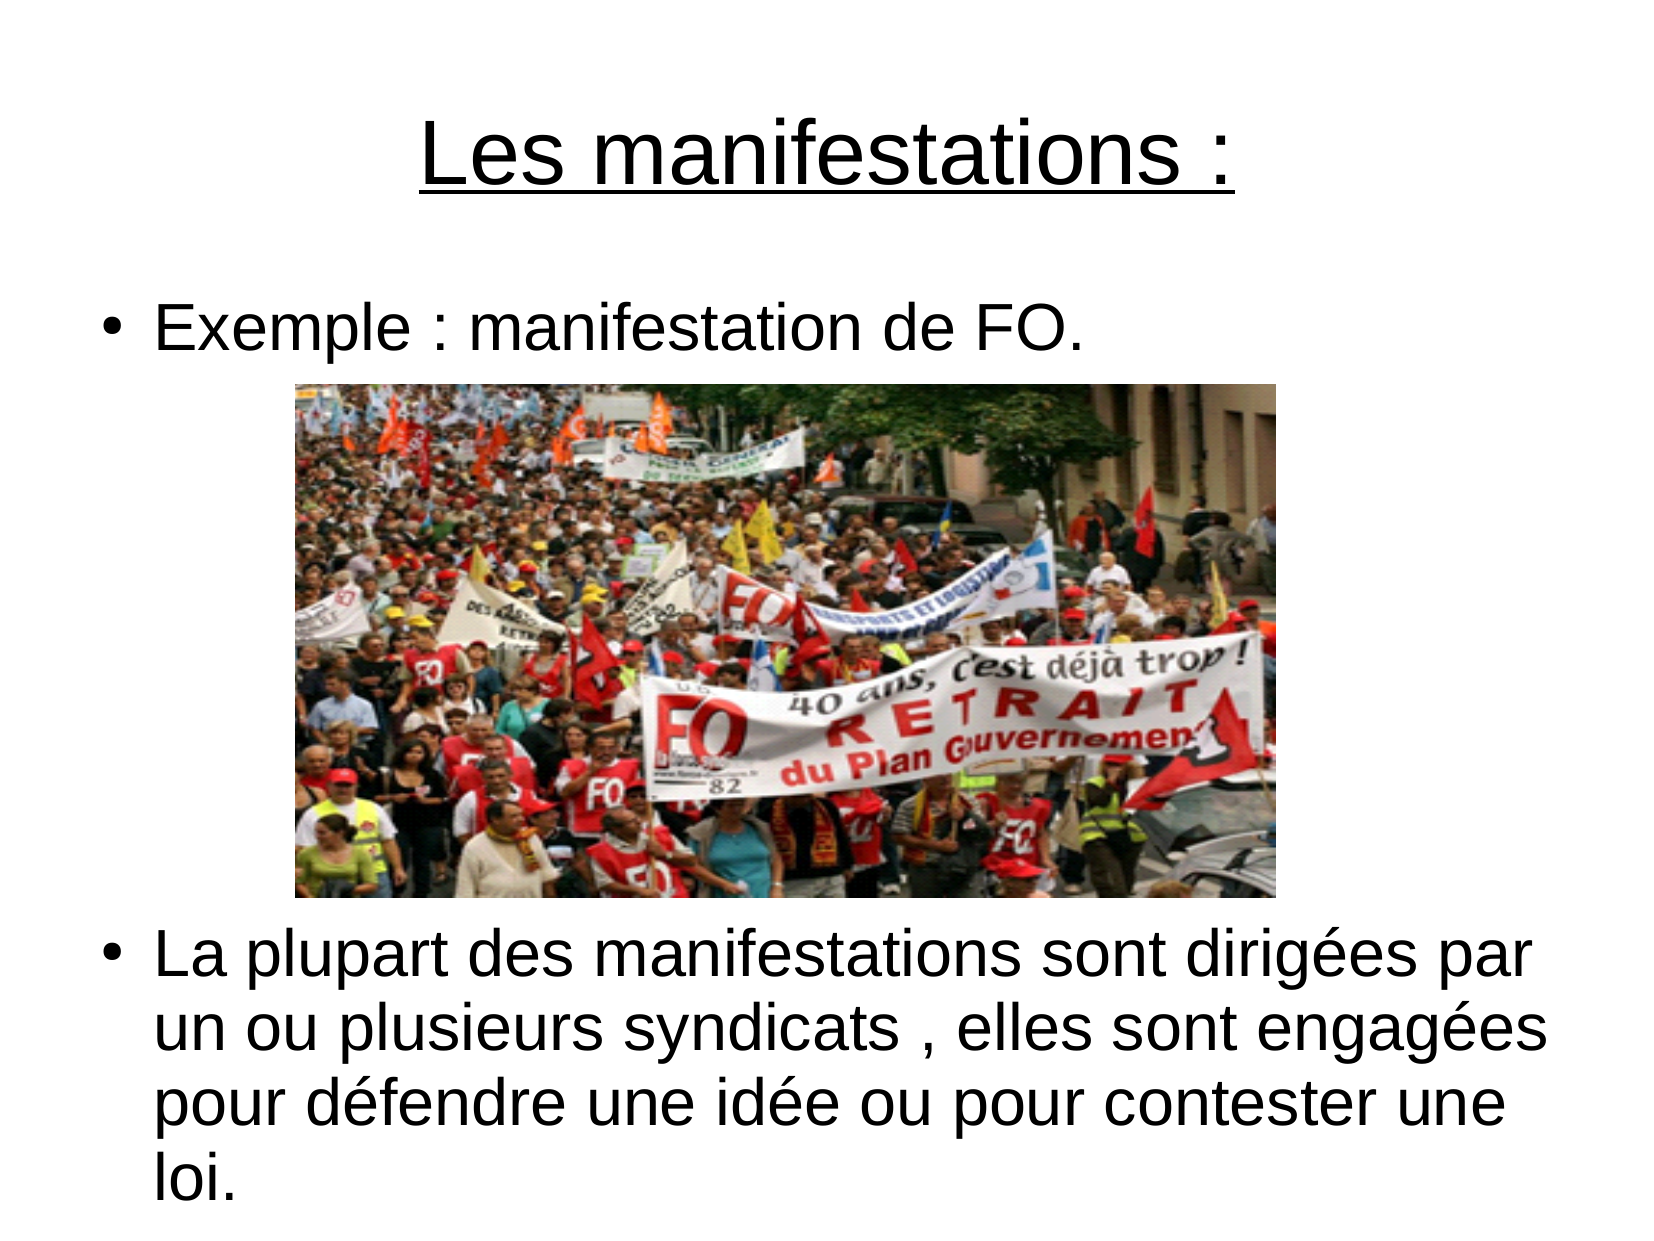

# Les manifestations :
Exemple : manifestation de FO.
La plupart des manifestations sont dirigées par un ou plusieurs syndicats , elles sont engagées pour défendre une idée ou pour contester une loi.